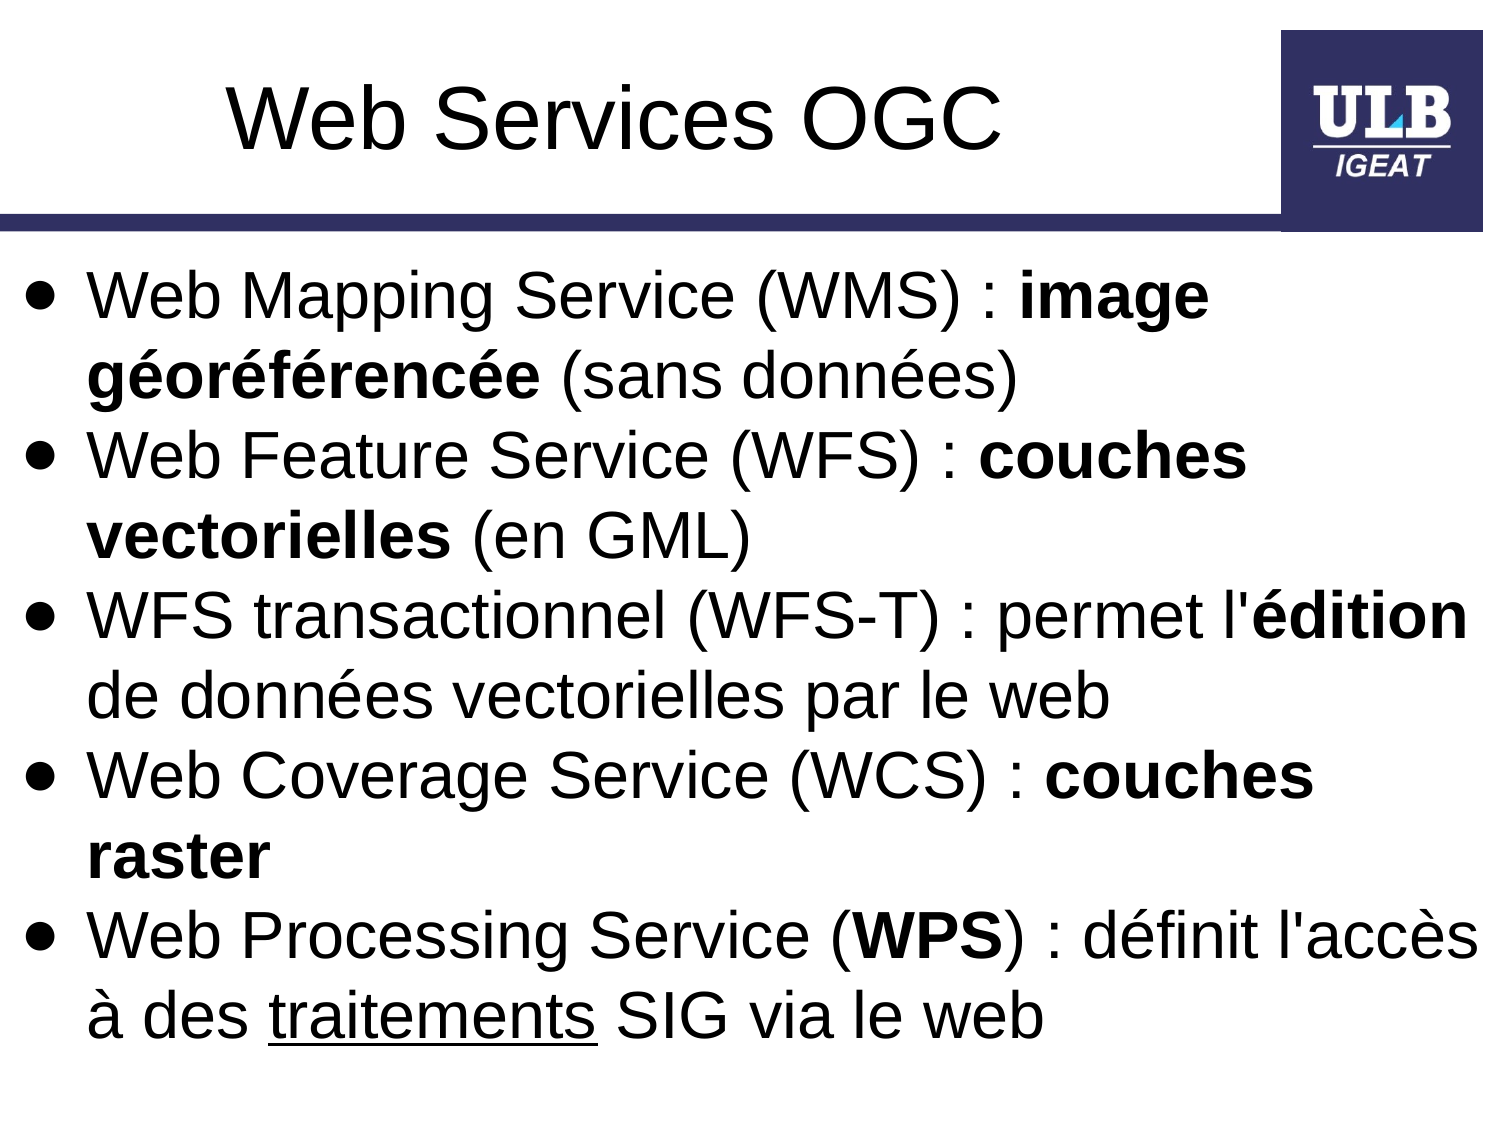

Web Services OGC
Web Mapping Service (WMS) : image géoréférencée (sans données)
Web Feature Service (WFS) : couches vectorielles (en GML)
WFS transactionnel (WFS-T) : permet l'édition de données vectorielles par le web
Web Coverage Service (WCS) : couches raster
Web Processing Service (WPS) : définit l'accès à des traitements SIG via le web